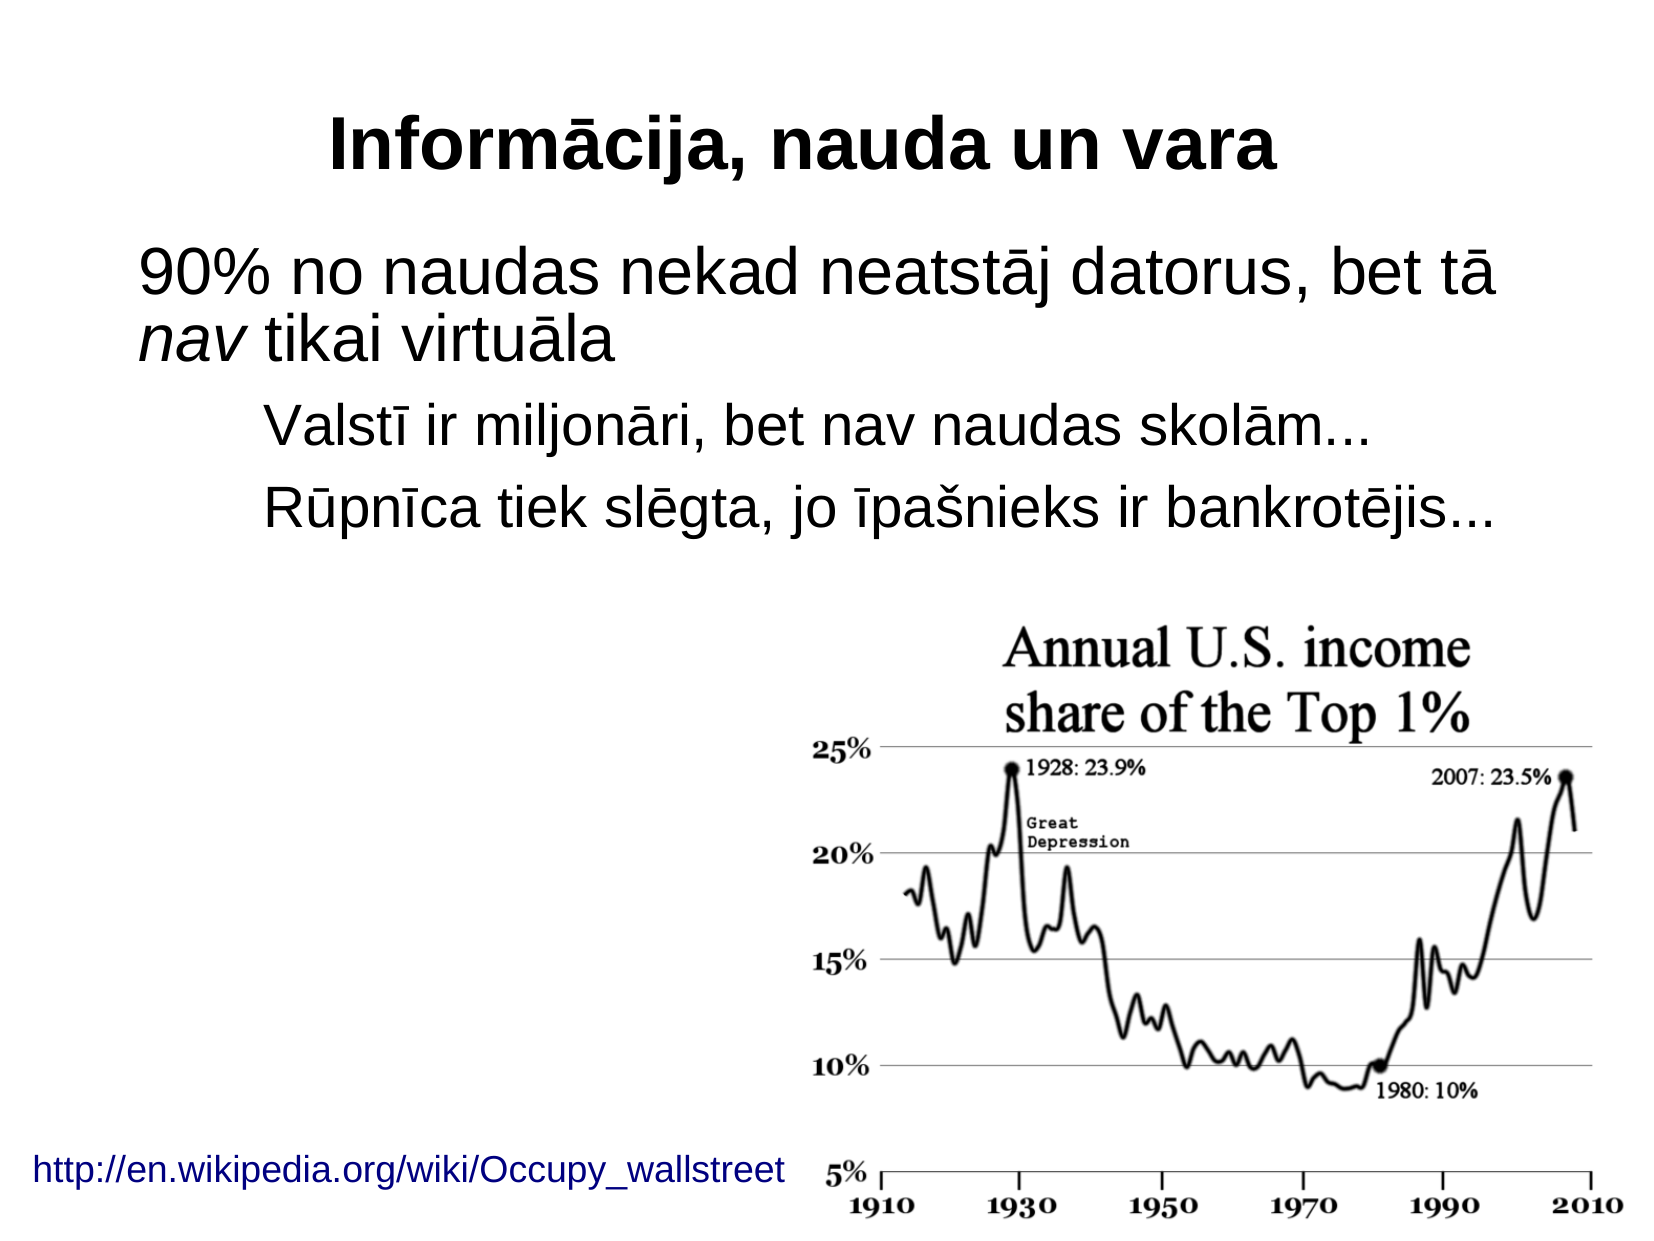

# Informācija, nauda un vara
90% no naudas nekad neatstāj datorus, bet tā nav tikai virtuāla
Valstī ir miljonāri, bet nav naudas skolām...
Rūpnīca tiek slēgta, jo īpašnieks ir bankrotējis...
http://en.wikipedia.org/wiki/Occupy_wallstreet